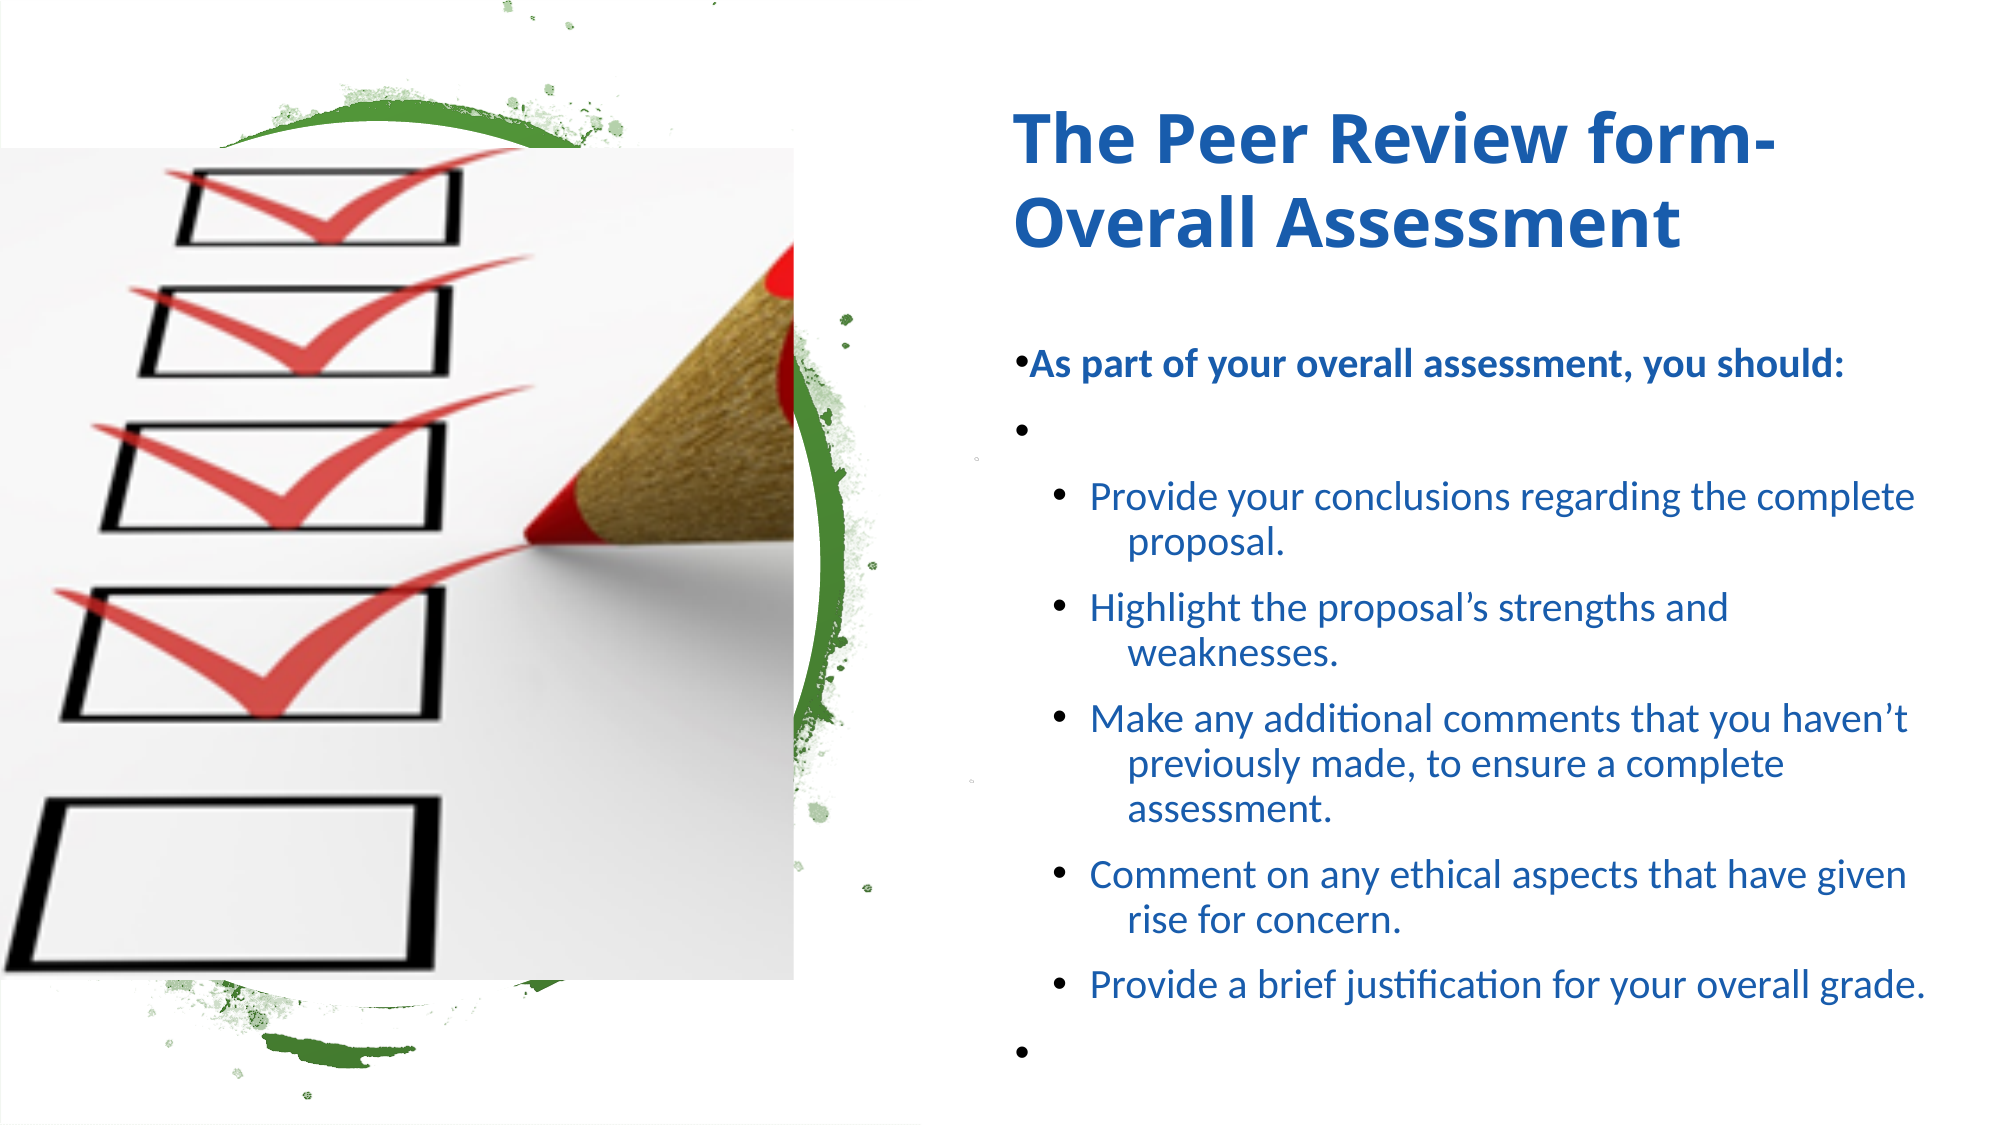

The Peer Review form-Overall Assessment
As part of your overall assessment, you should:
Provide your conclusions regarding the complete proposal.
Highlight the proposal’s strengths and weaknesses.
Make any additional comments that you haven’t previously made, to ensure a complete assessment.
Comment on any ethical aspects that have given rise for concern.
Provide a brief justification for your overall grade.